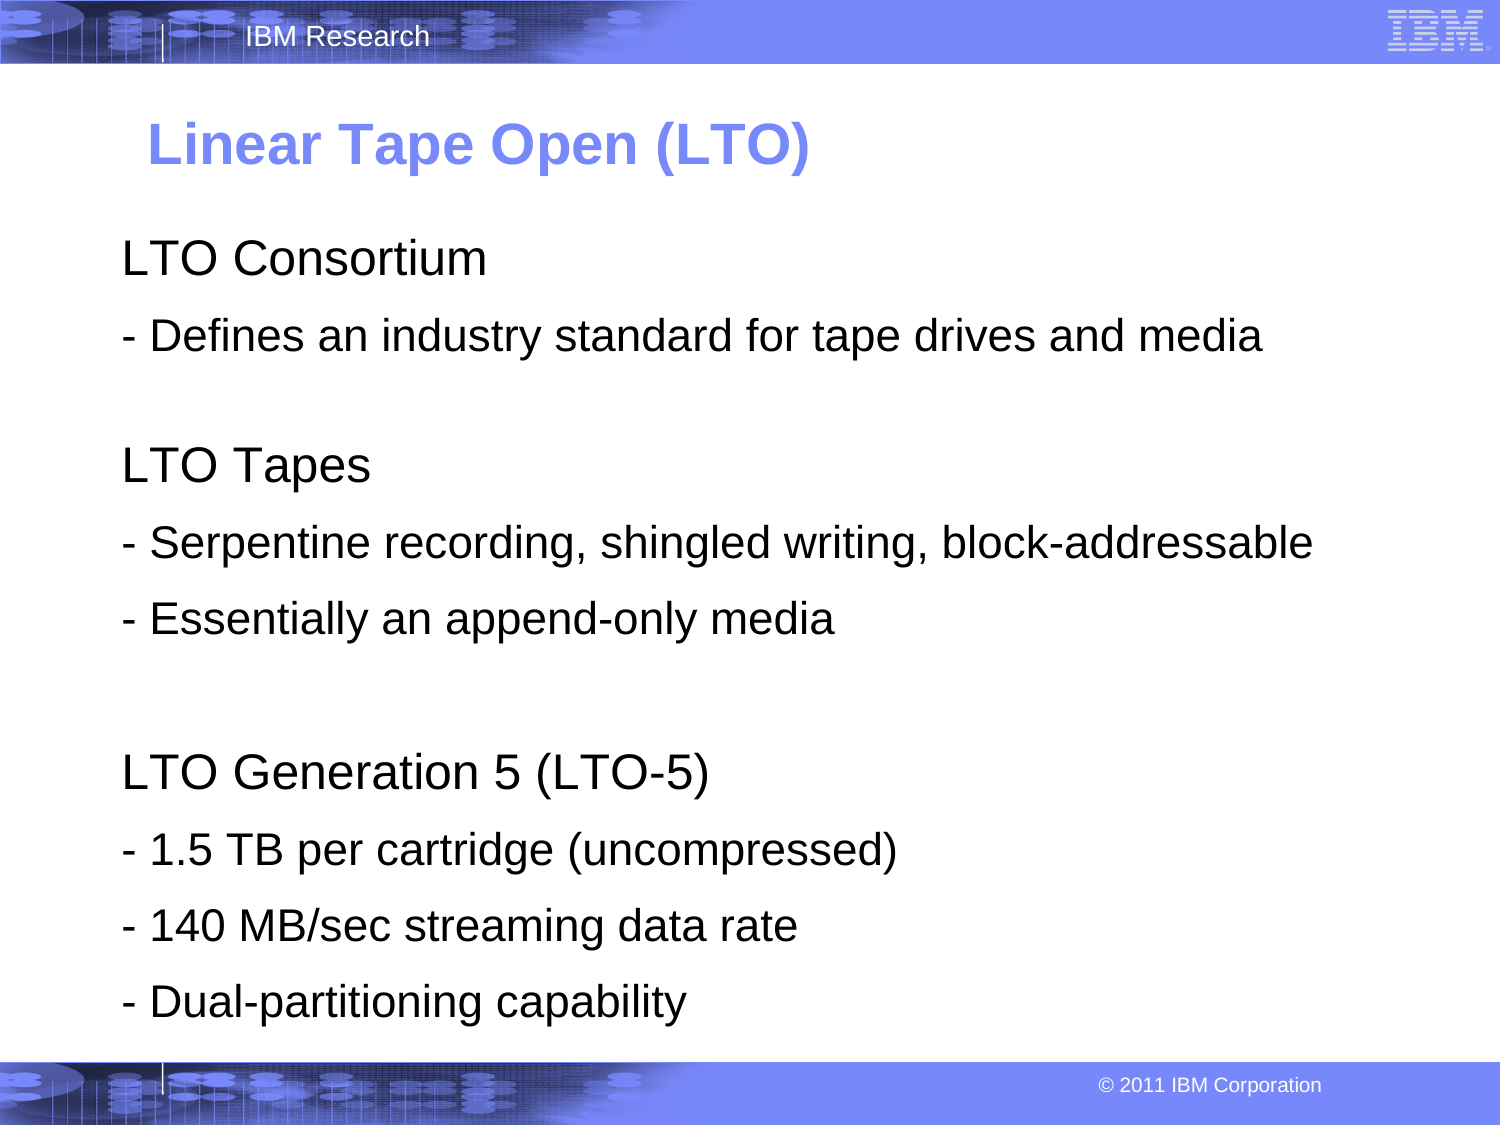

# Linear Tape Open (LTO)
LTO Consortium
- Defines an industry standard for tape drives and media
LTO Tapes
- Serpentine recording, shingled writing, block-addressable
- Essentially an append-only media
LTO Generation 5 (LTO-5)
- 1.5 TB per cartridge (uncompressed)
- 140 MB/sec streaming data rate
- Dual-partitioning capability